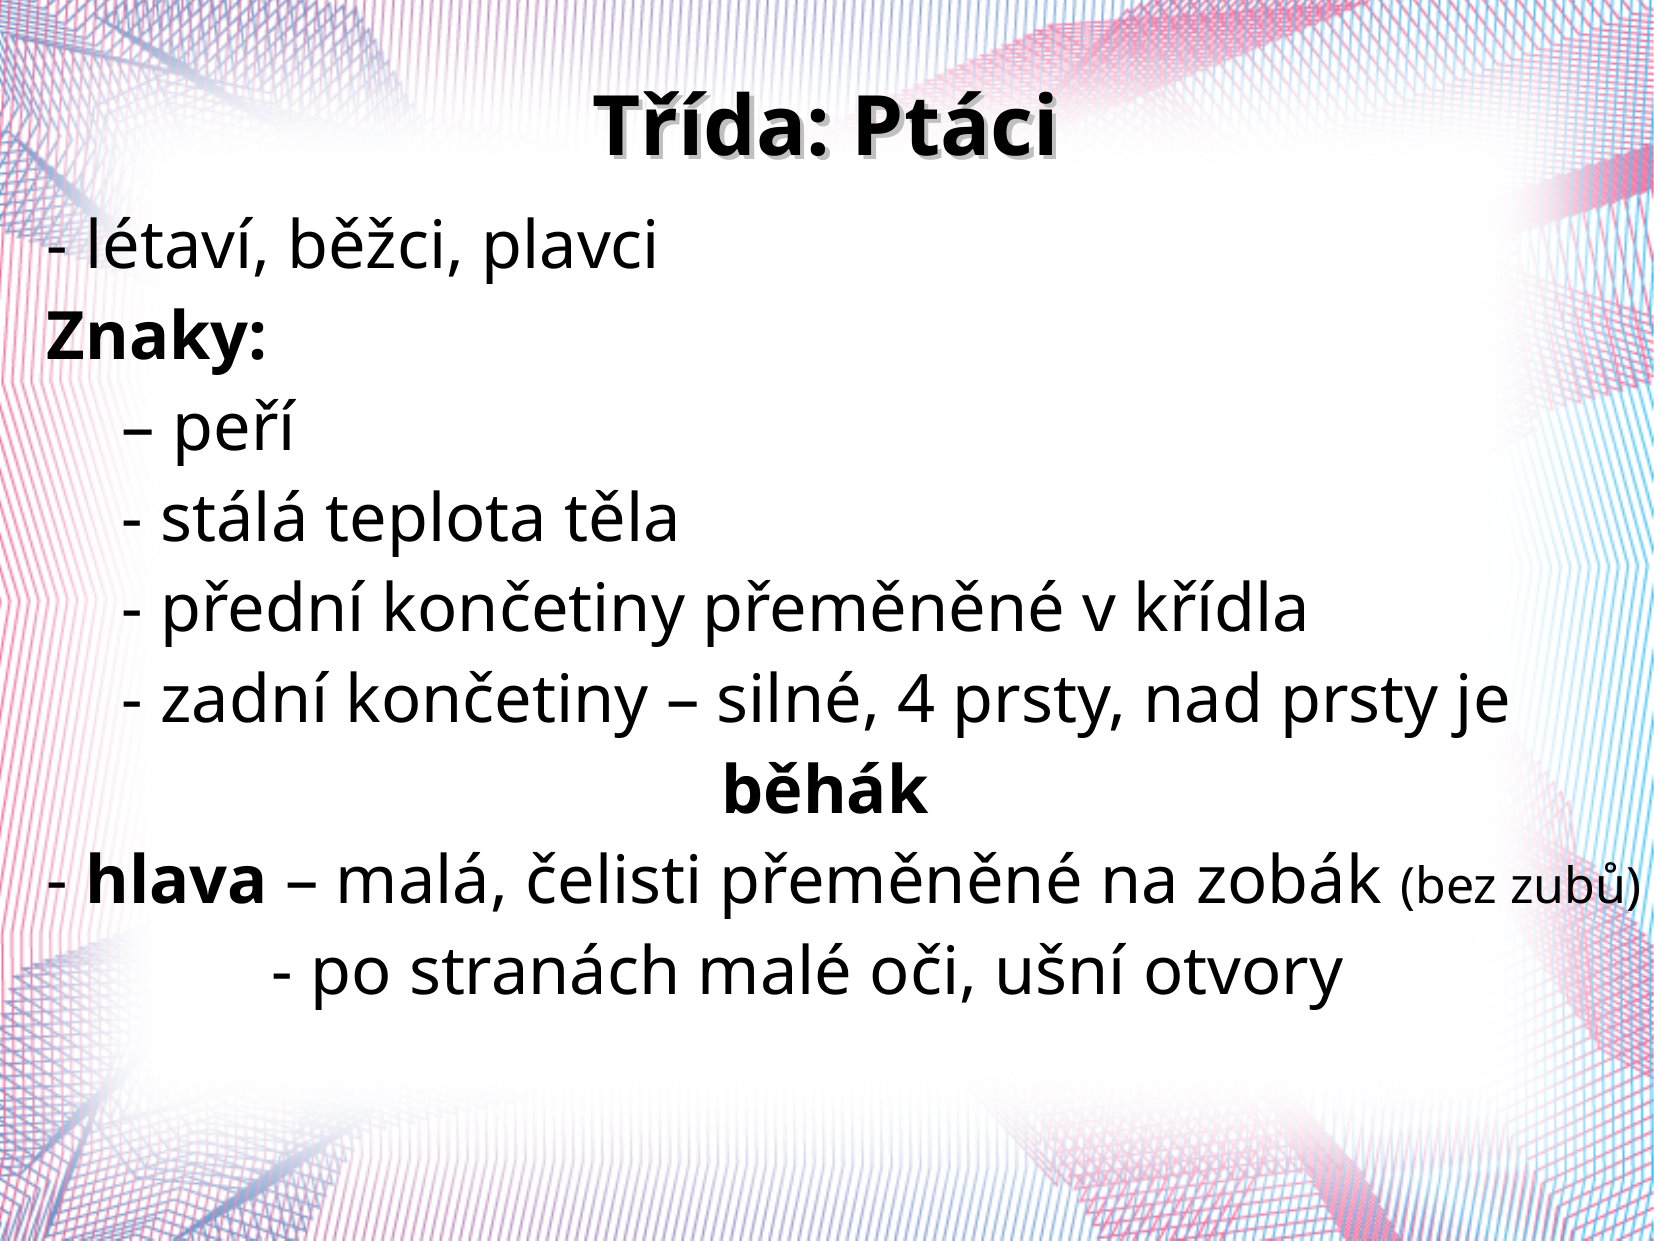

Třída: Ptáci
- létaví, běžci, plavci
Znaky:
	– peří
	- stálá teplota těla
	- přední končetiny přeměněné v křídla
	- zadní končetiny – silné, 4 prsty, nad prsty je
									běhák
- hlava – malá, čelisti přeměněné na zobák (bez zubů)
			- po stranách malé oči, ušní otvory